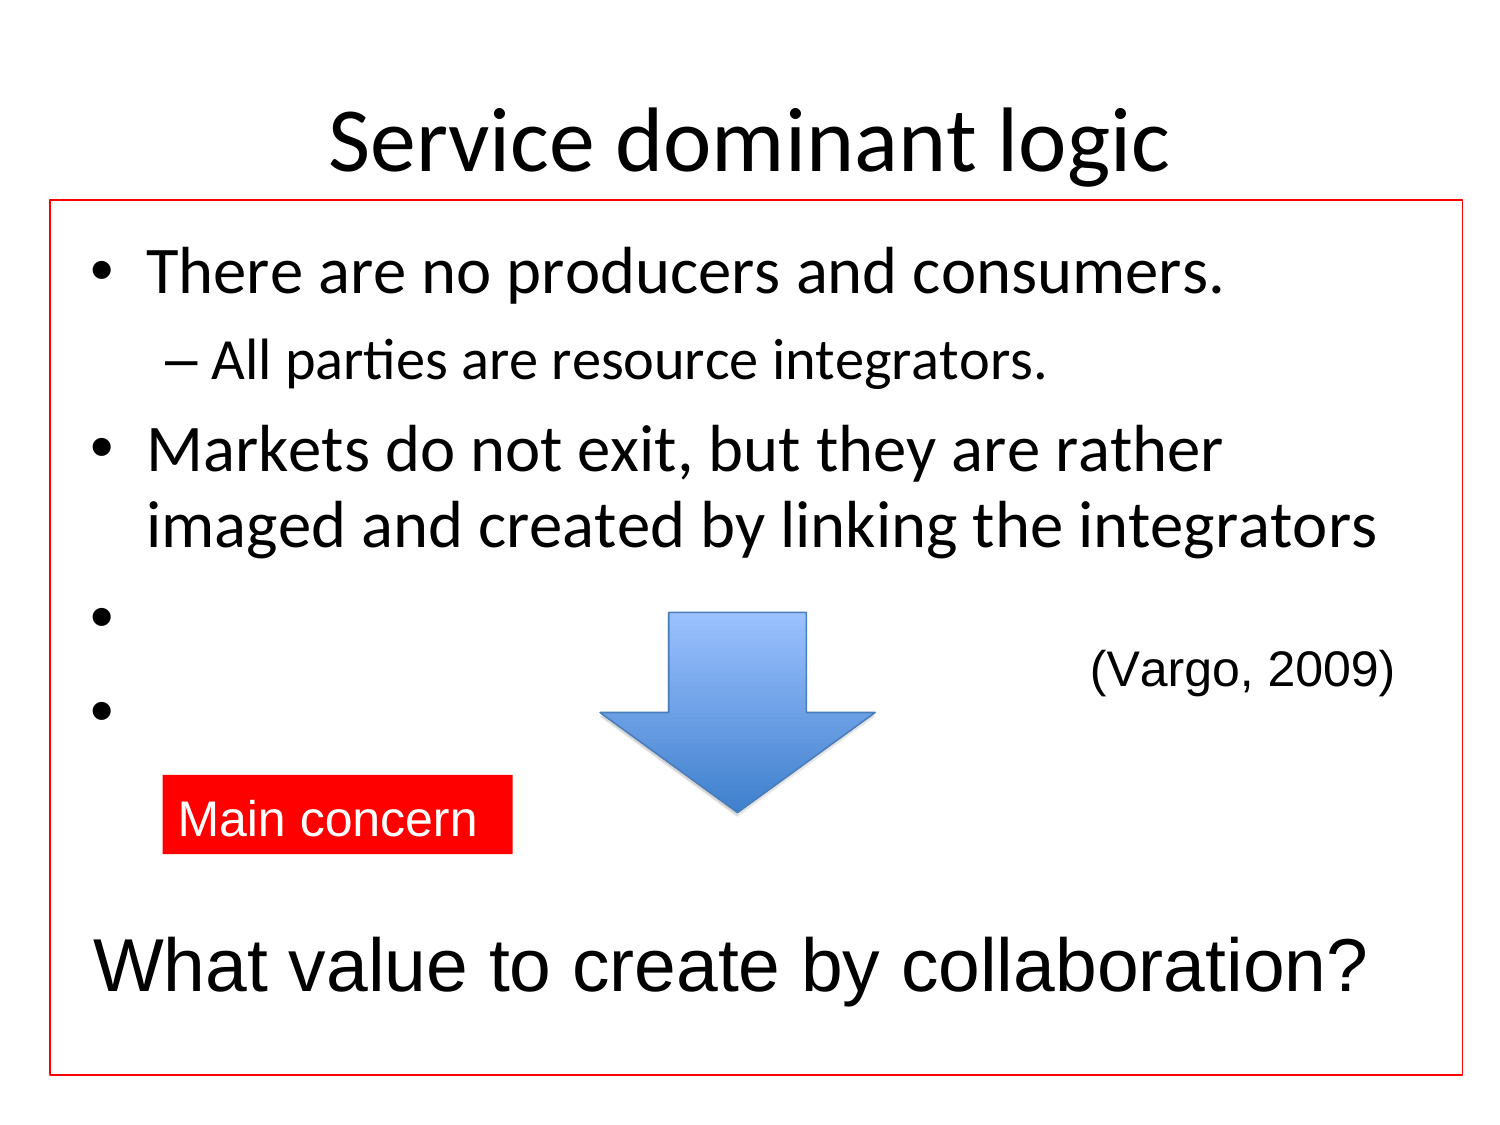

# Service dominant logic
There are no producers and consumers.
All parties are resource integrators.
Markets do not exit, but they are rather imaged and created by linking the integrators
(Vargo, 2009)
Main concern
What value to create by collaboration?